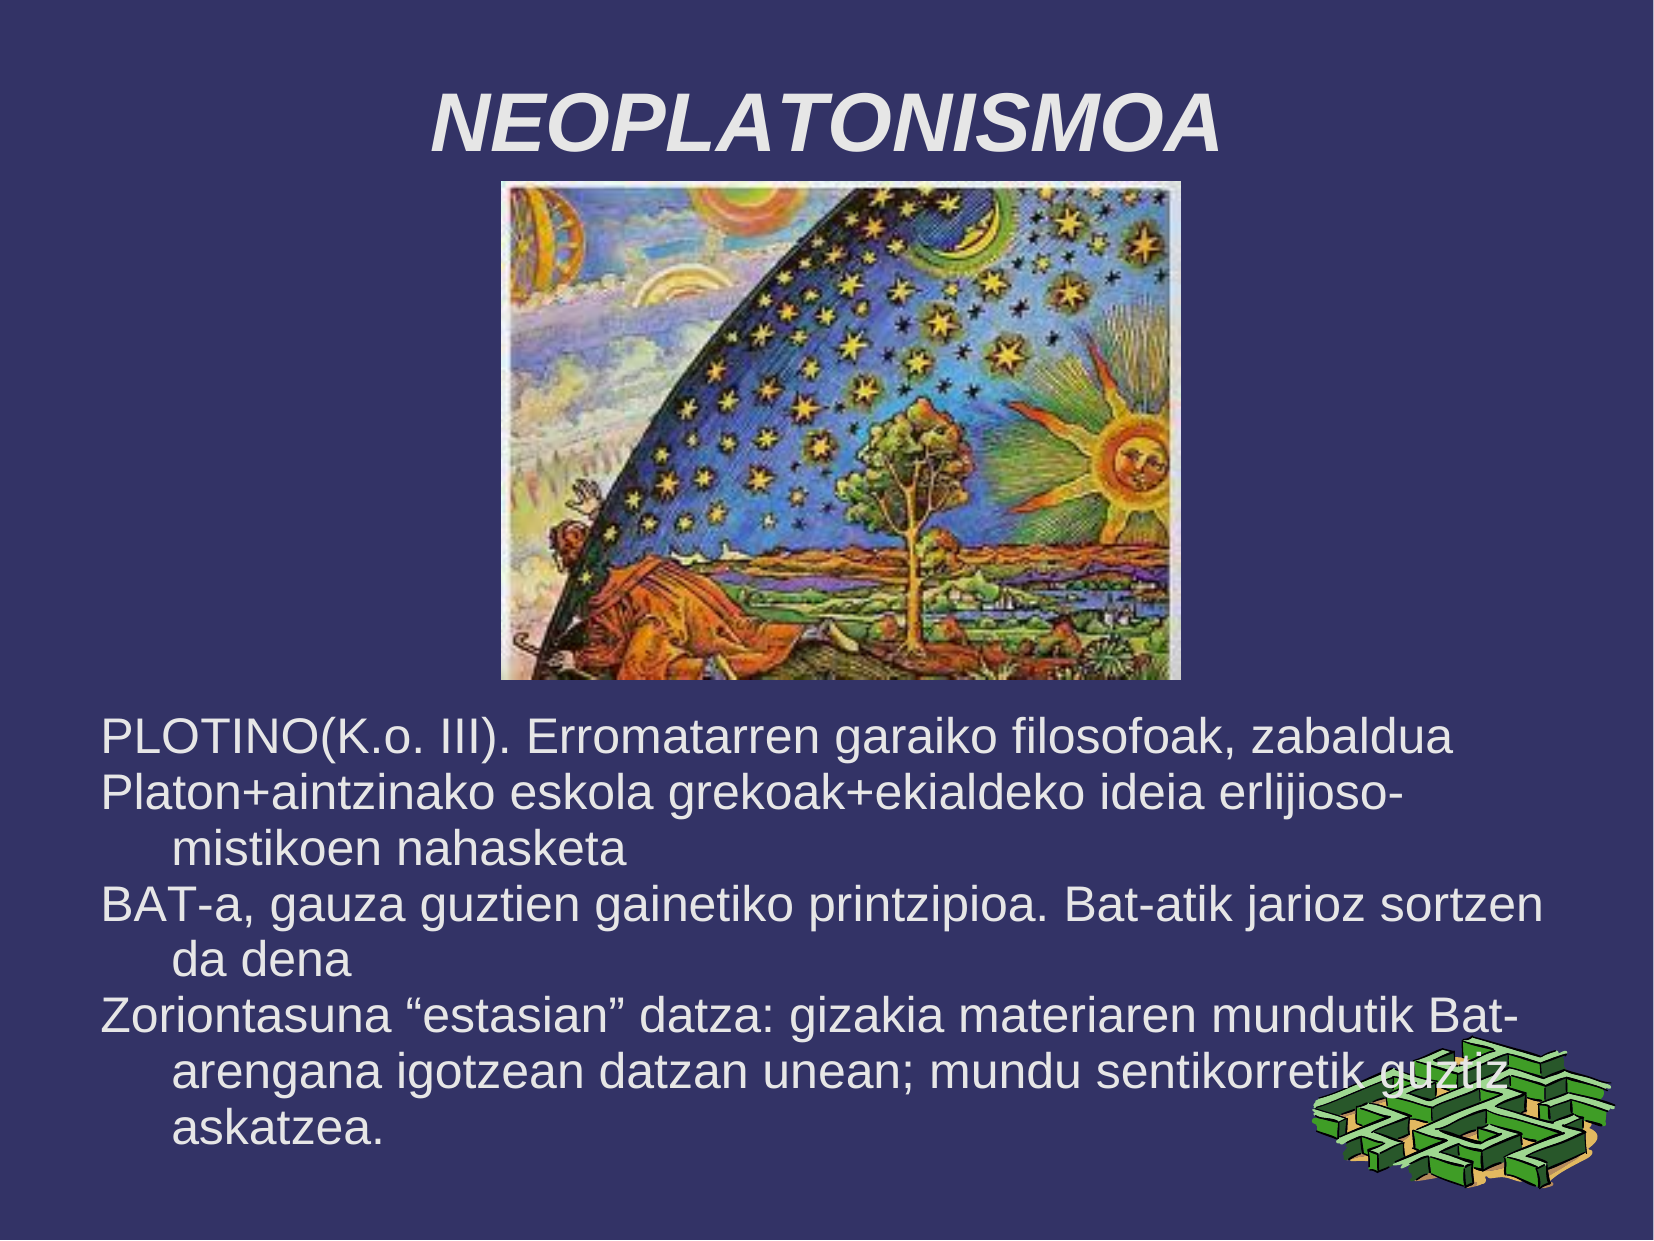

# NEOPLATONISMOA
PLOTINO(K.o. III). Erromatarren garaiko filosofoak, zabaldua
Platon+aintzinako eskola grekoak+ekialdeko ideia erlijioso-mistikoen nahasketa
BAT-a, gauza guztien gainetiko printzipioa. Bat-atik jarioz sortzen da dena
Zoriontasuna “estasian” datza: gizakia materiaren mundutik Bat-arengana igotzean datzan unean; mundu sentikorretik guztiz askatzea.